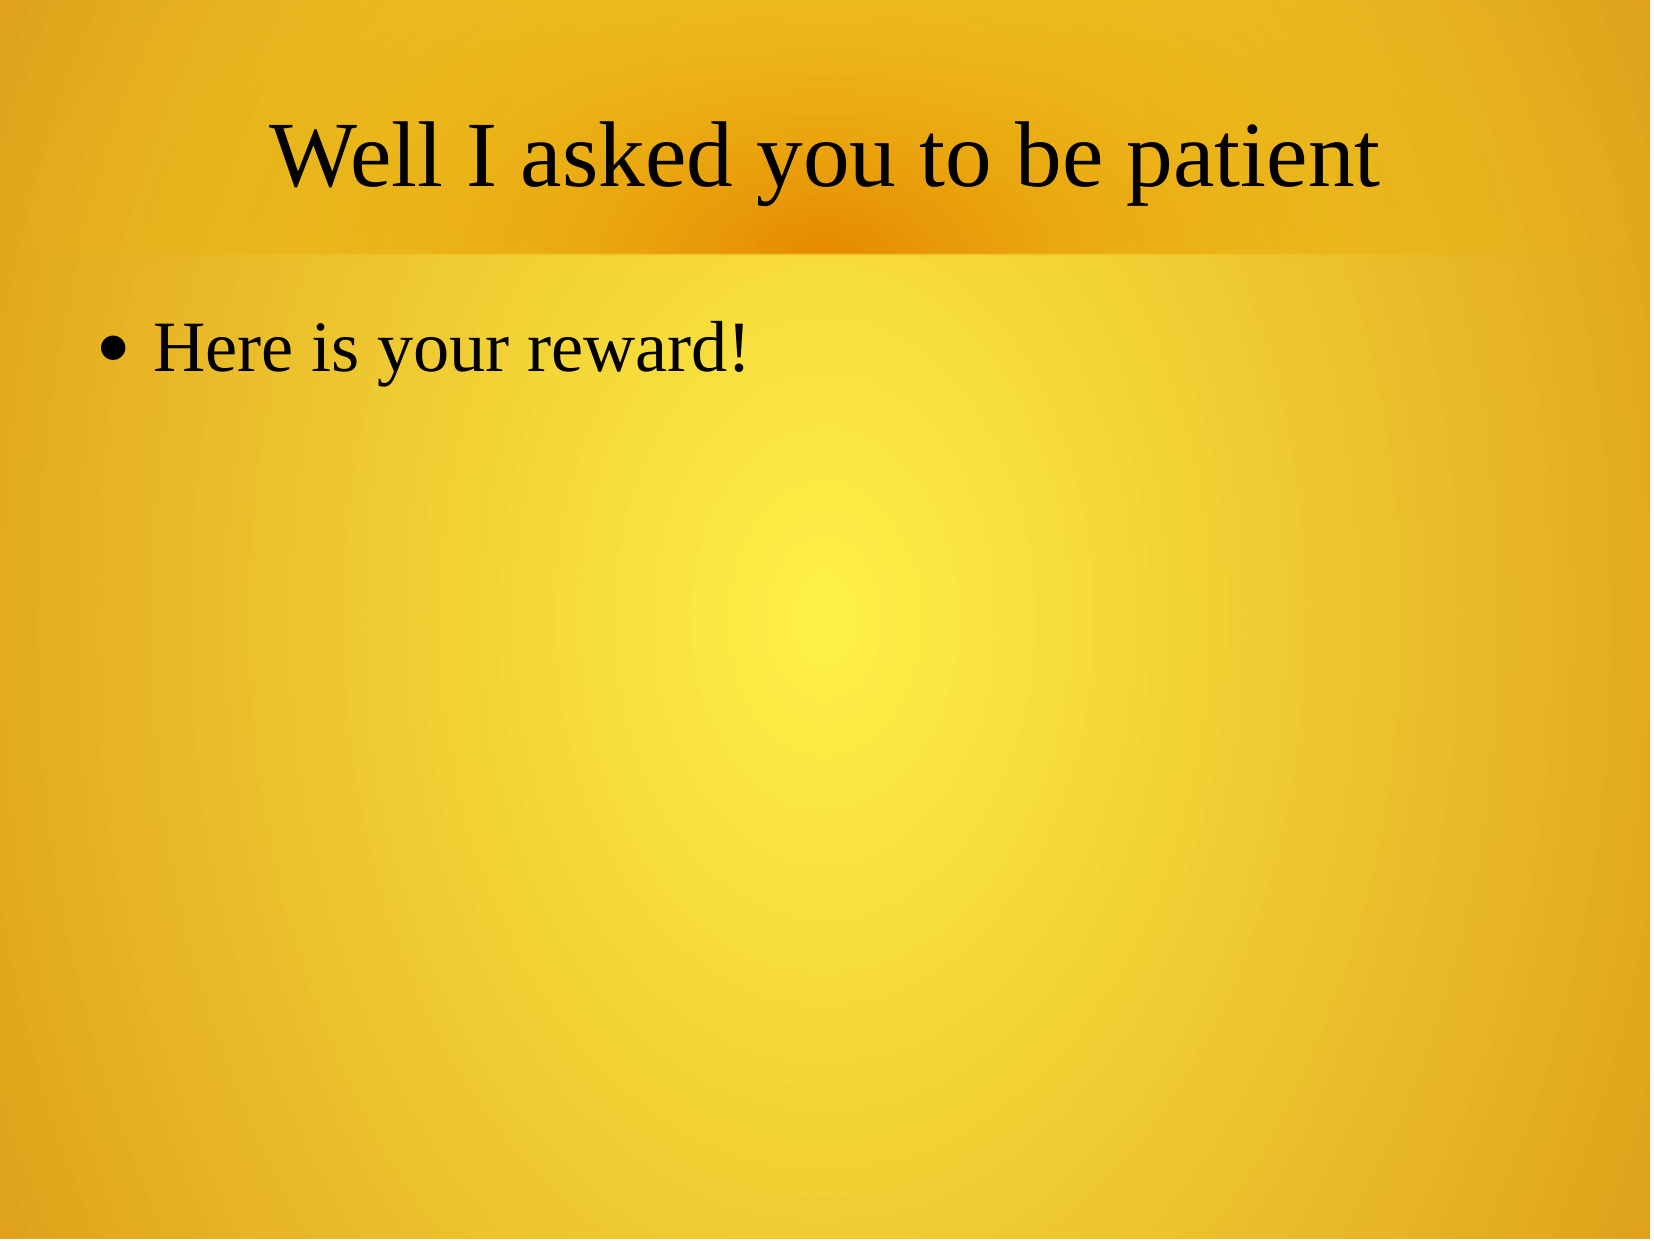

Well I asked you to be patient
Here is your reward!